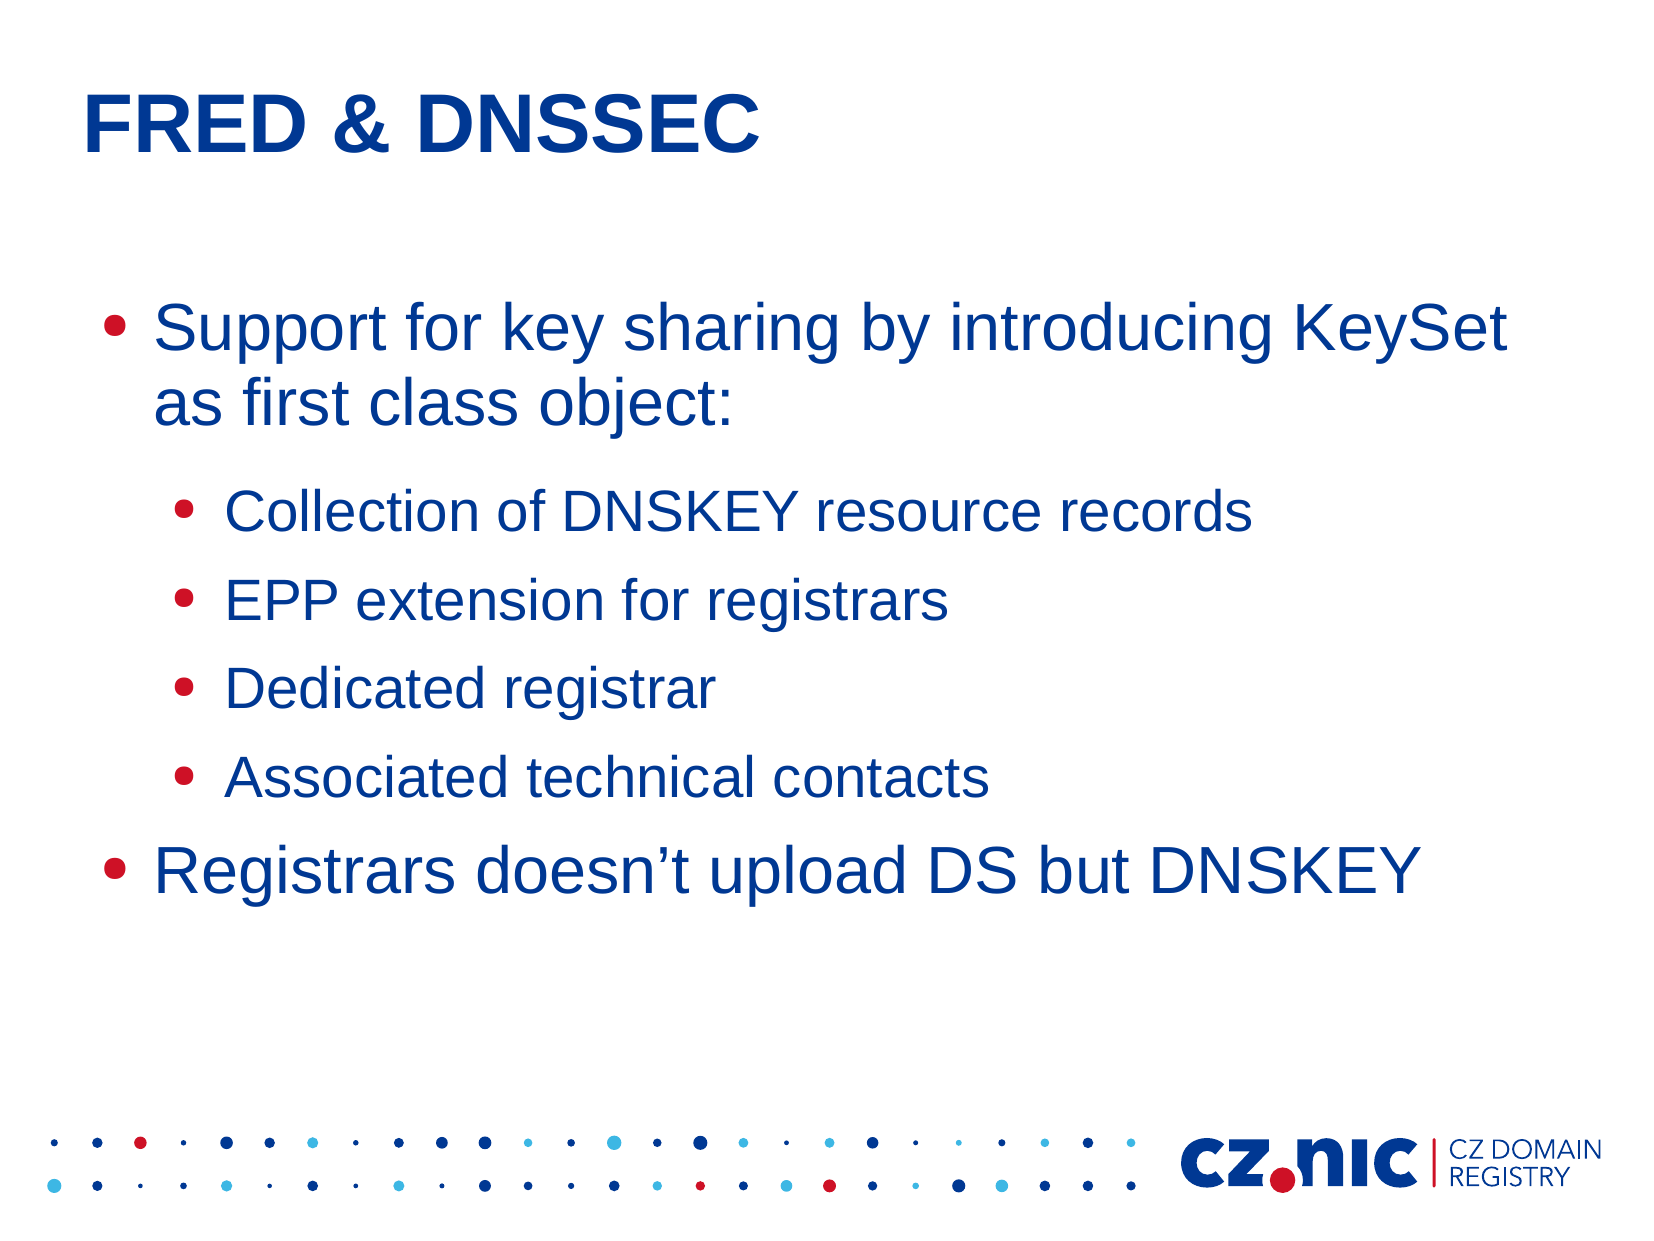

# FRED & DNSSEC
Support for key sharing by introducing KeySet as first class object:
Collection of DNSKEY resource records
EPP extension for registrars
Dedicated registrar
Associated technical contacts
Registrars doesn’t upload DS but DNSKEY